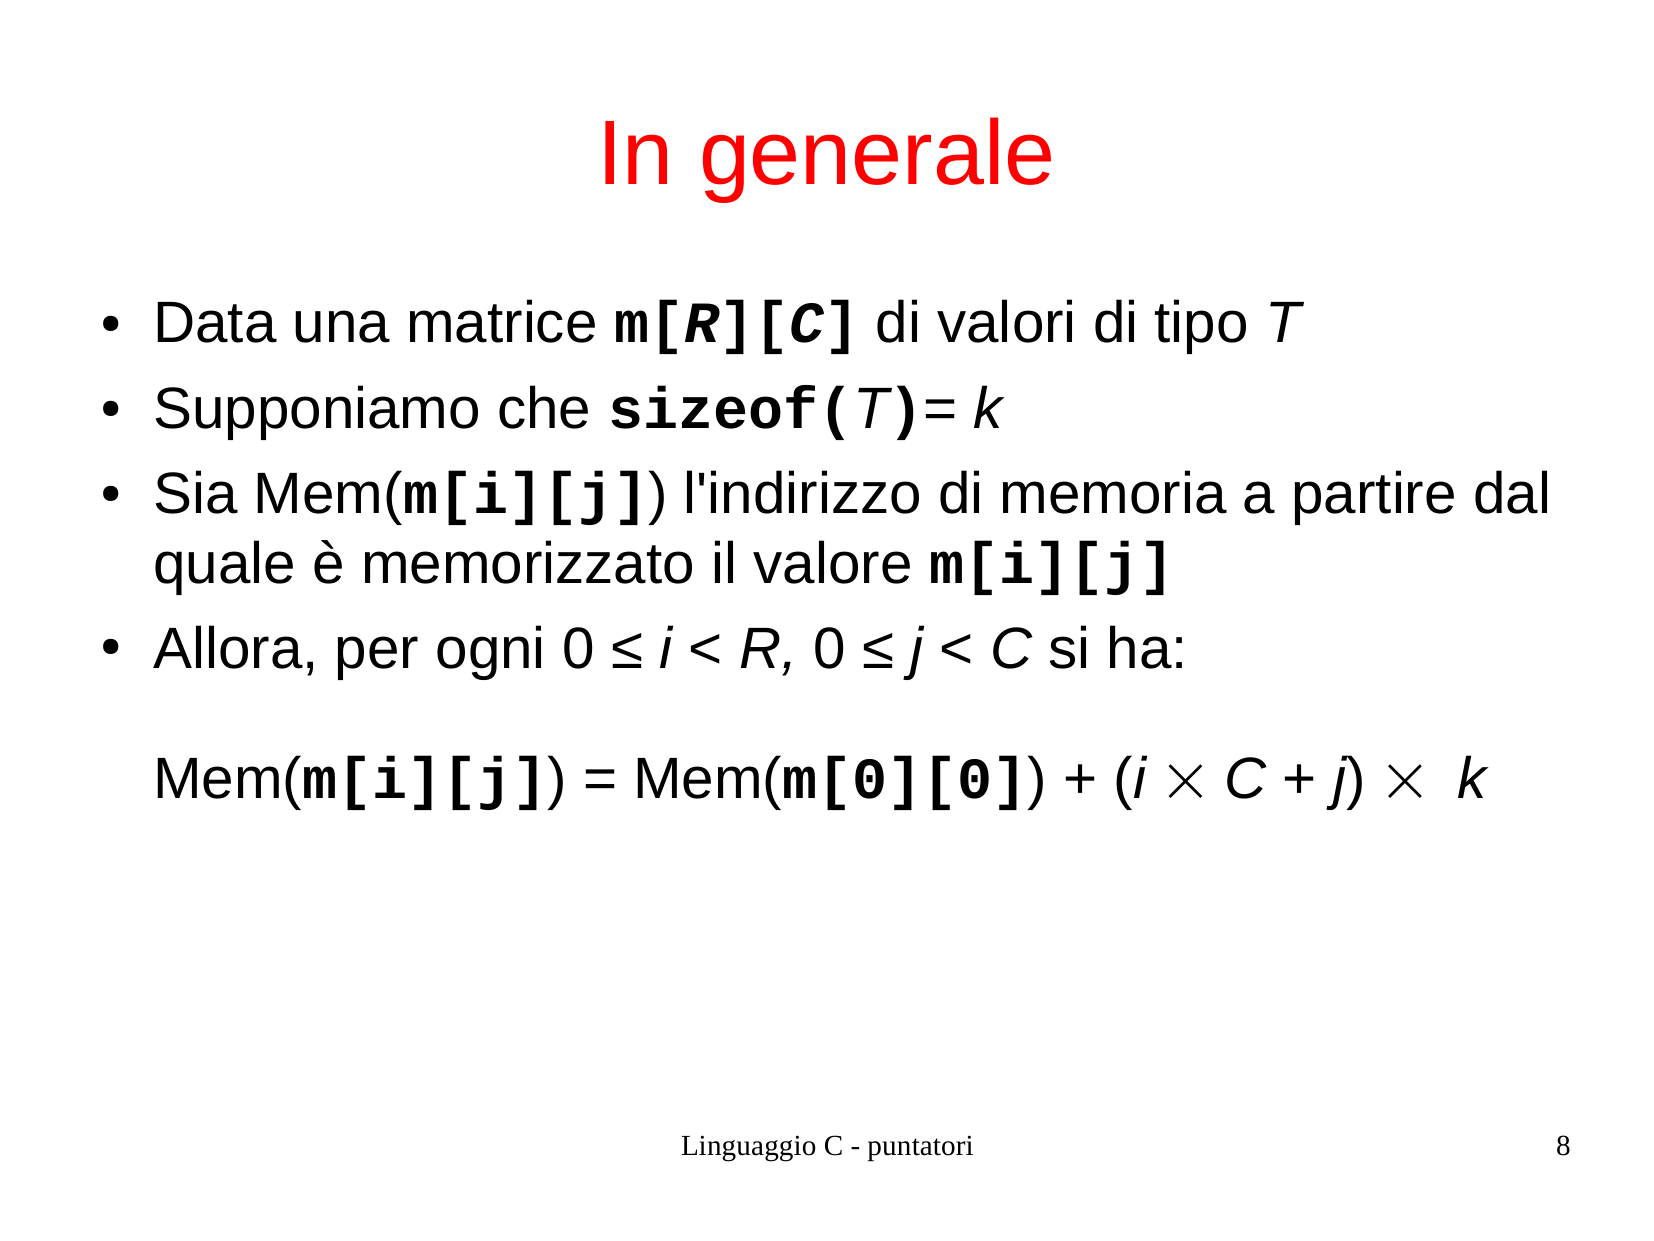

# In generale
Data una matrice m[R][C] di valori di tipo T
Supponiamo che sizeof(T)= k
Sia Mem(m[i][j]) l'indirizzo di memoria a partire dal quale è memorizzato il valore m[i][j]
Allora, per ogni 0 ≤ i < R, 0 ≤ j < C si ha:
Mem(m[i][j]) = Mem(m[0][0]) + (i ´ C + j) ´ k
Linguaggio C - puntatori
8